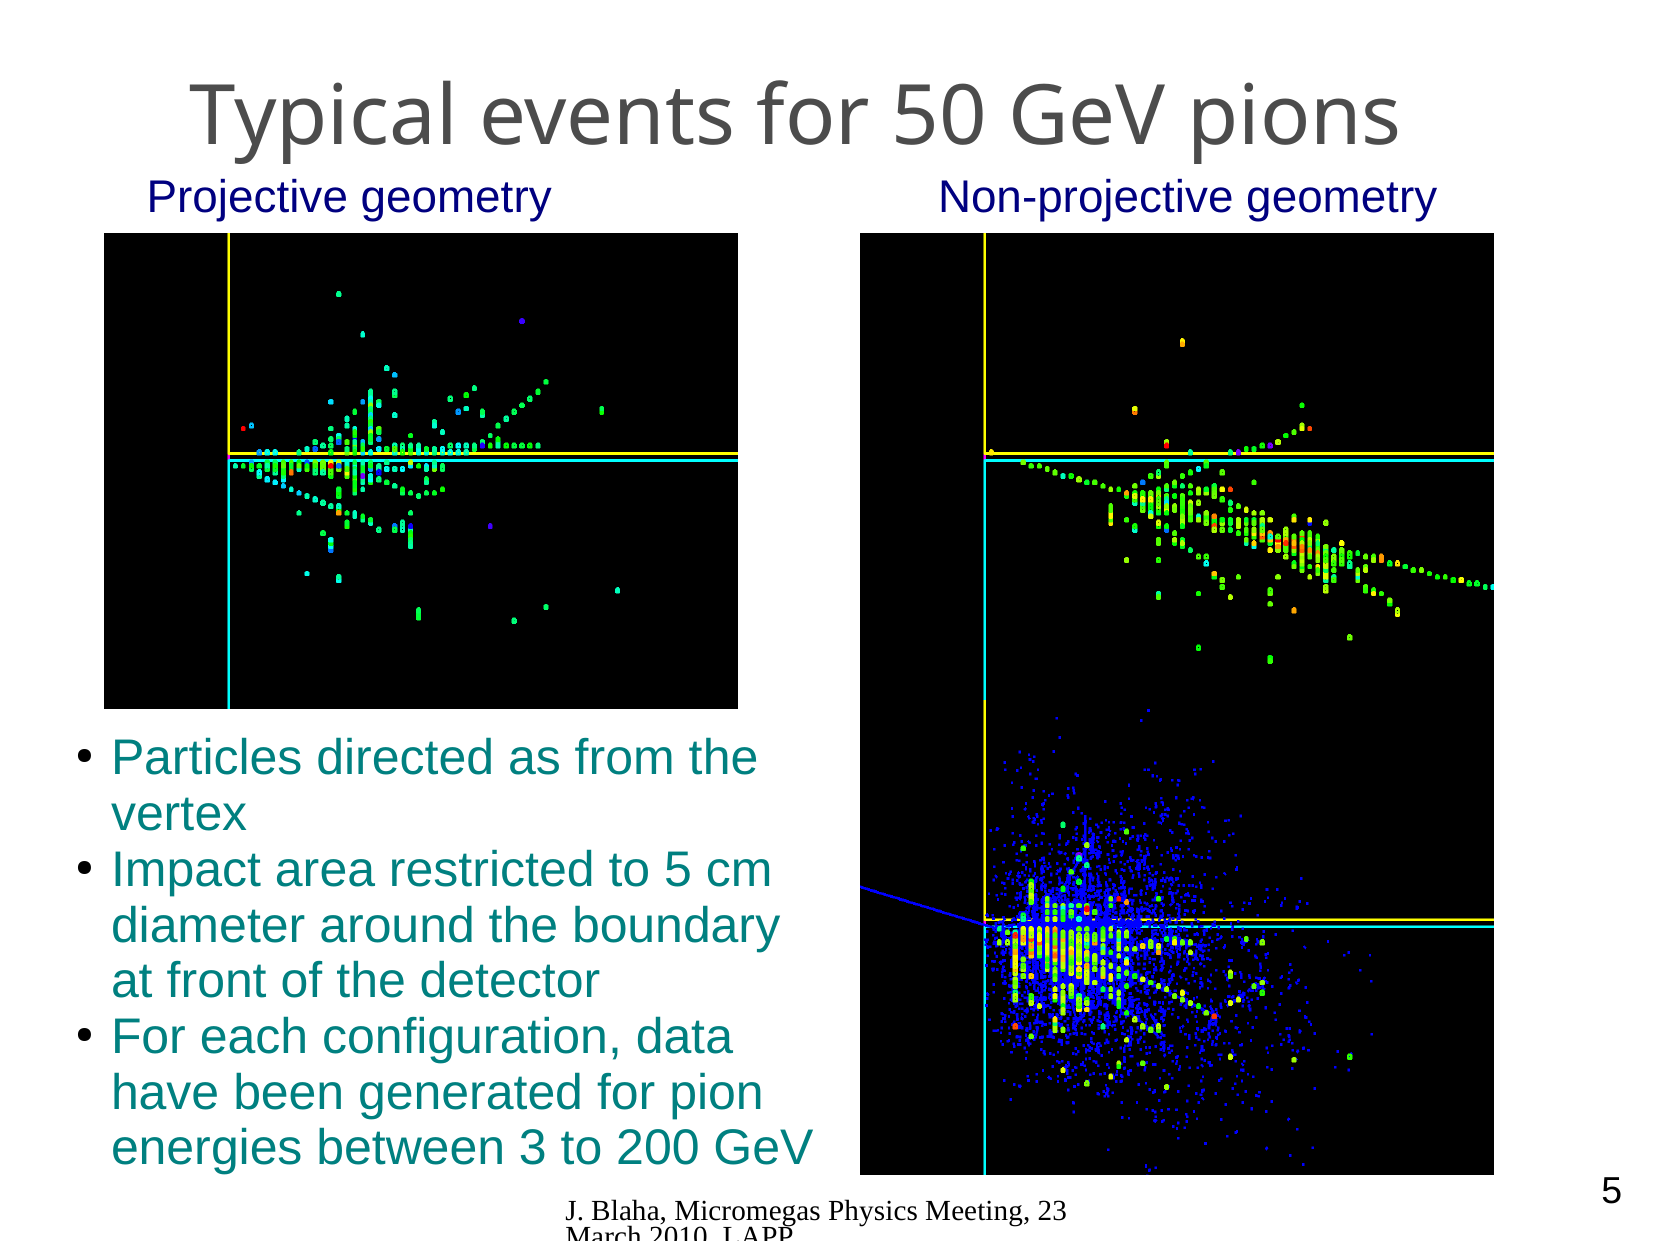

# Typical events for 50 GeV pions
Projective geometry
Non-projective geometry
Particles directed as from the vertex
Impact area restricted to 5 cm diameter around the boundary at front of the detector
For each configuration, data have been generated for pion energies between 3 to 200 GeV
5
J. Blaha, Micromegas Physics Meeting, 23 March 2010, LAPP